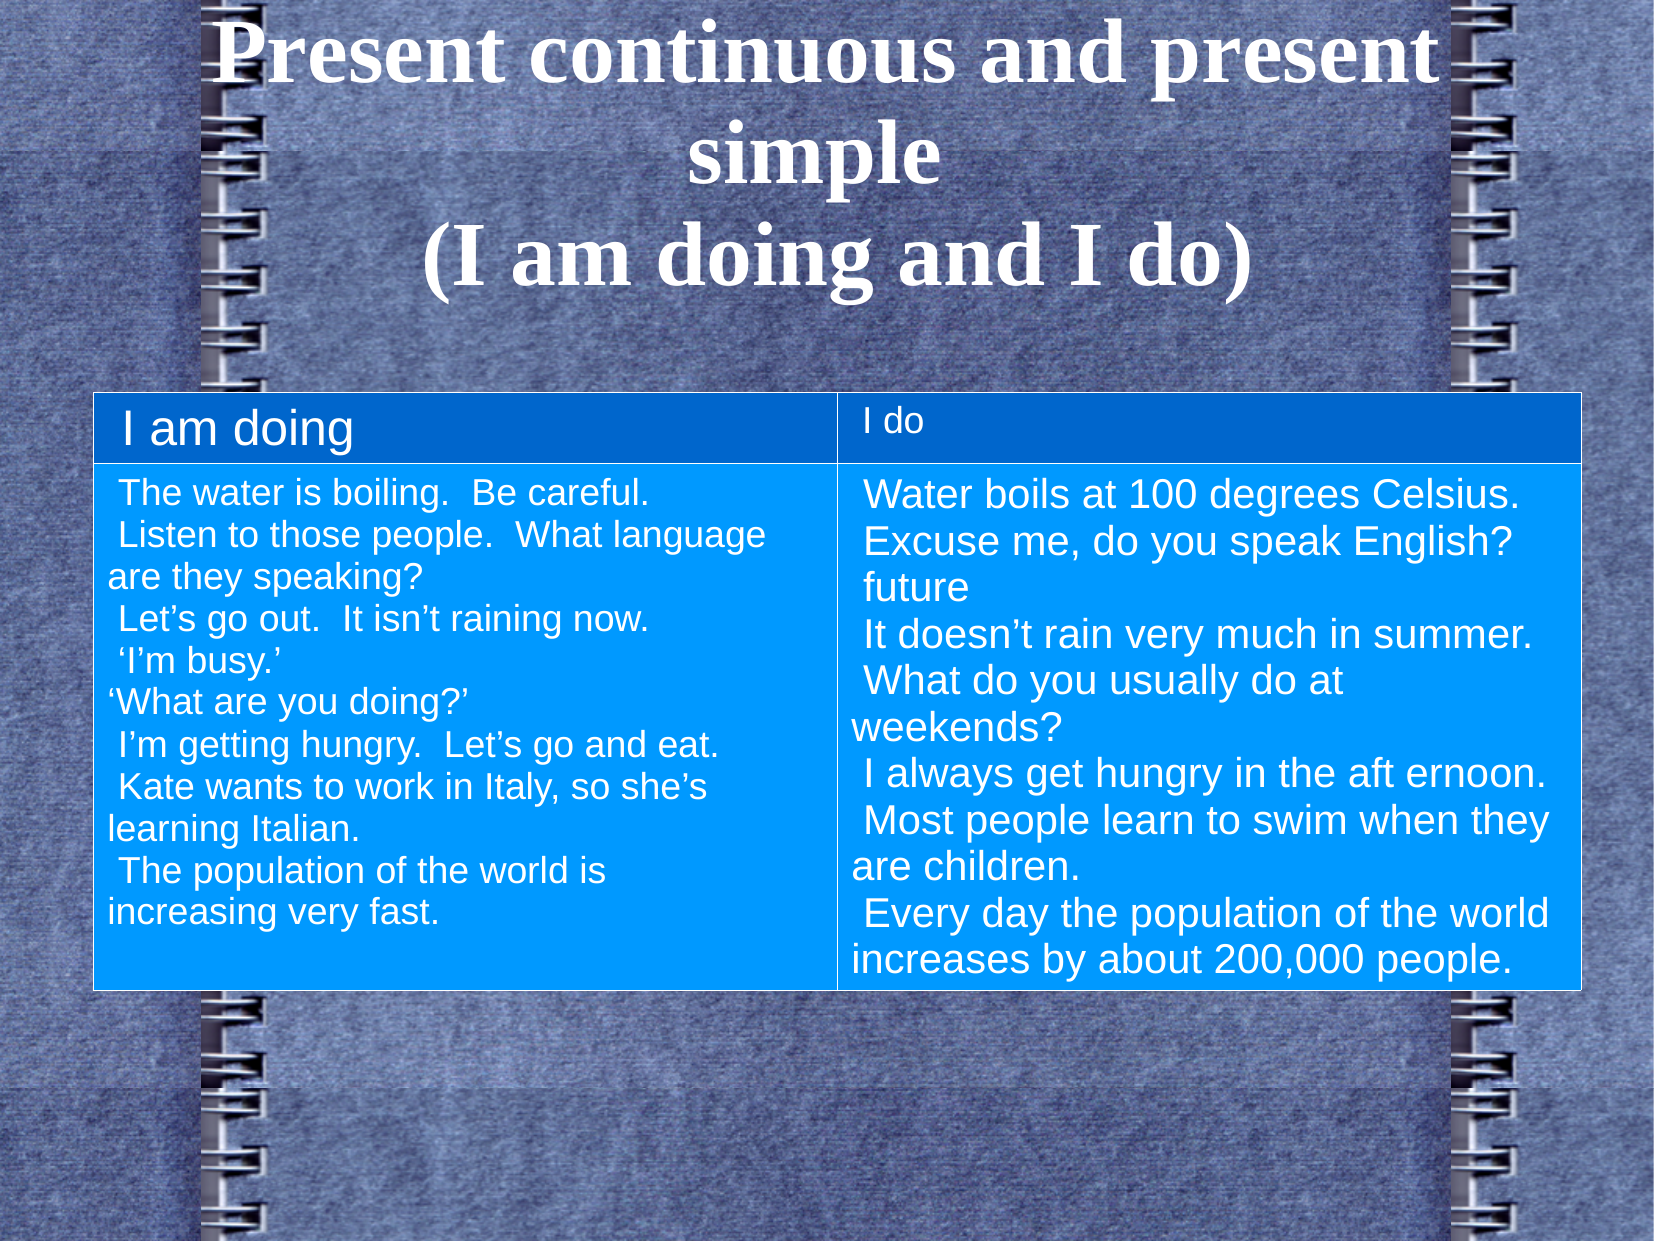

# Present continuous and present simple (I am doing and I do)
| I am doing | I do |
| --- | --- |
| The water is boiling. Be careful. Listen to those people. What language are they speaking? Let’s go out. It isn’t raining now. ‘I’m busy.’ ‘What are you doing?’ I’m getting hungry. Let’s go and eat. Kate wants to work in Italy, so she’s learning Italian. The population of the world is increasing very fast. | Water boils at 100 degrees Celsius. Excuse me, do you speak English? future It doesn’t rain very much in summer. What do you usually do at weekends? I always get hungry in the aft ernoon. Most people learn to swim when they are children. Every day the population of the world increases by about 200,000 people. |